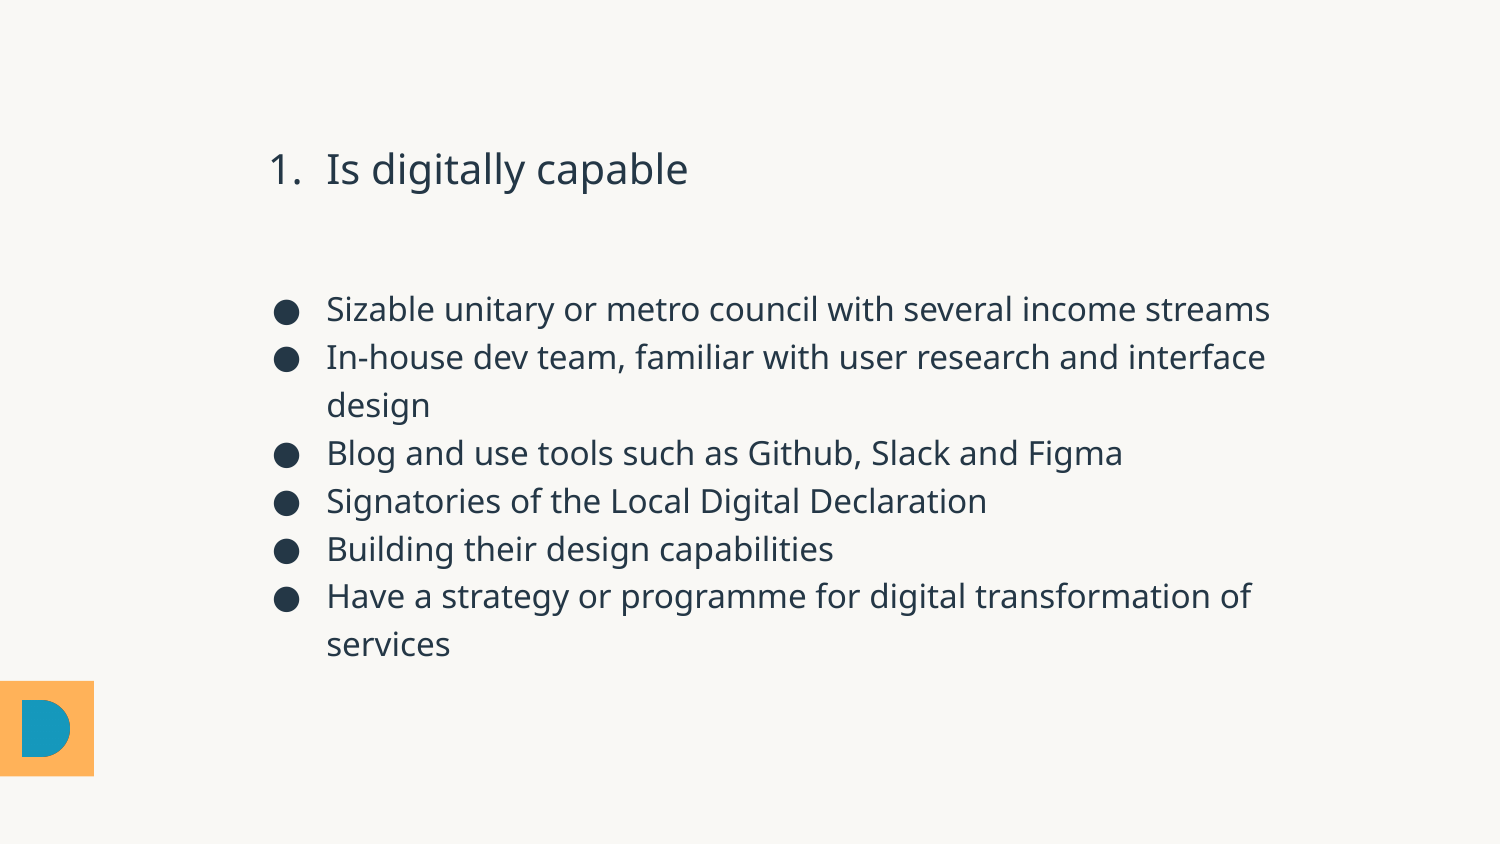

Is digitally capable
# Sizable unitary or metro council with several income streams
In-house dev team, familiar with user research and interface design
Blog and use tools such as Github, Slack and Figma
Signatories of the Local Digital Declaration
Building their design capabilities
Have a strategy or programme for digital transformation of services